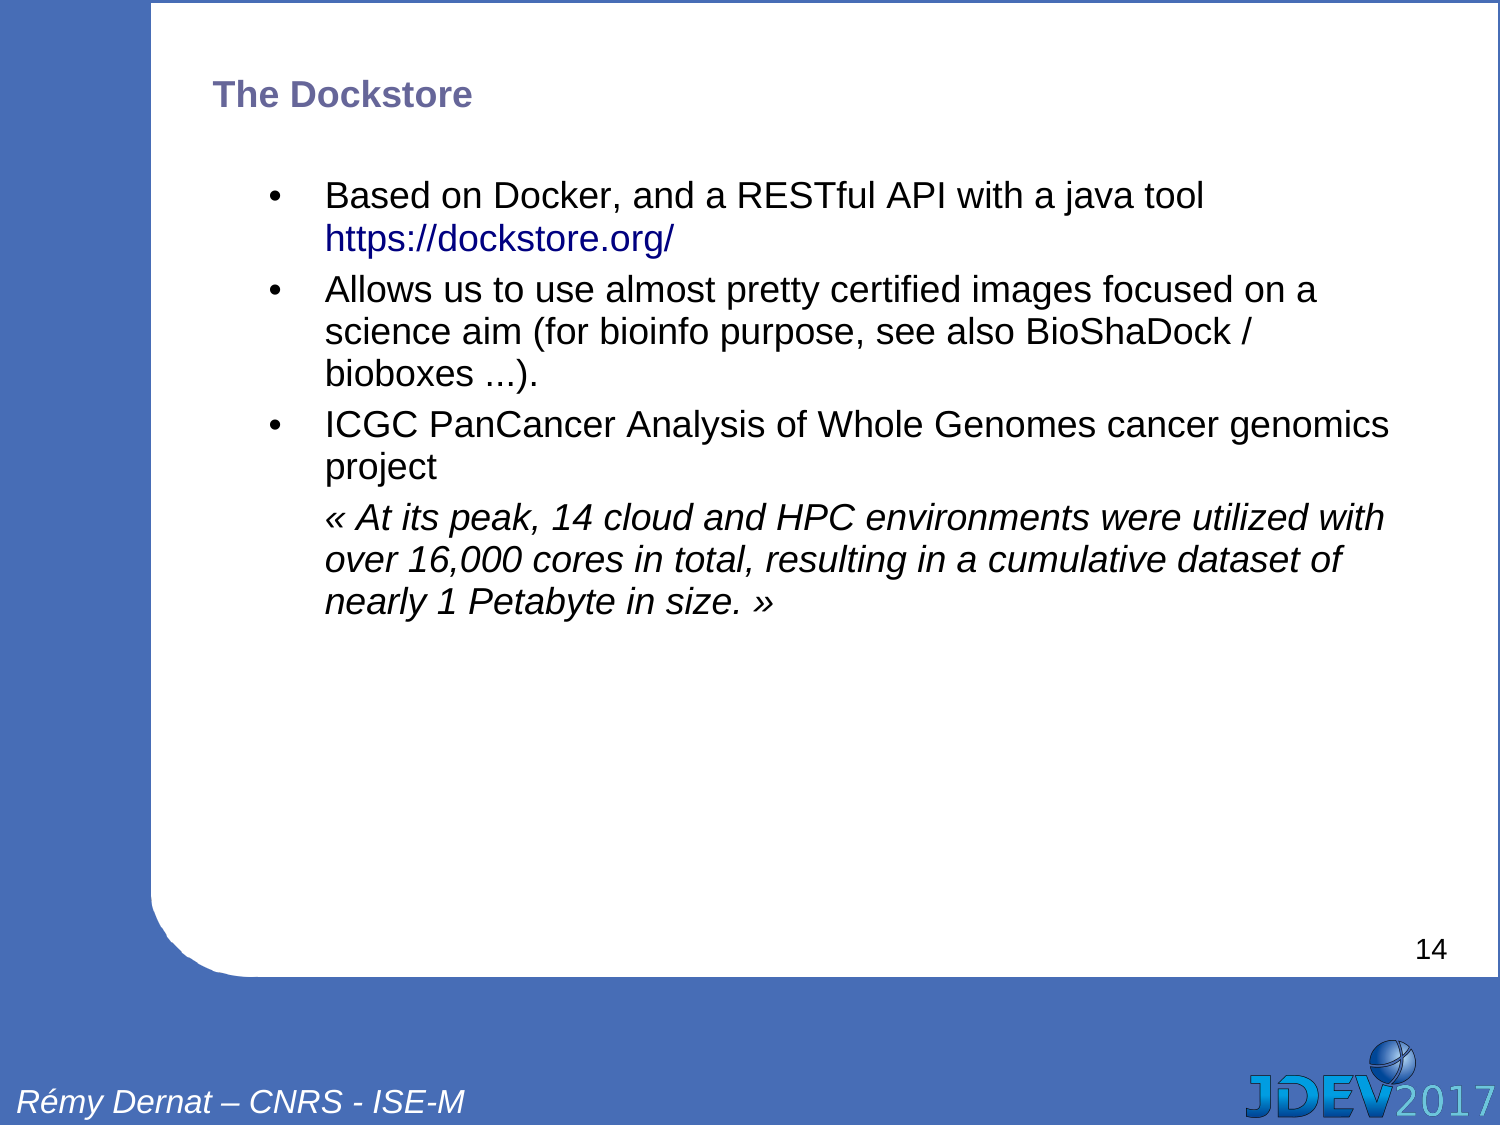

# The Dockstore
Based on Docker, and a RESTful API with a java tool https://dockstore.org/
Allows us to use almost pretty certified images focused on a science aim (for bioinfo purpose, see also BioShaDock / bioboxes ...).
ICGC PanCancer Analysis of Whole Genomes cancer genomics project
« At its peak, 14 cloud and HPC environments were utilized with over 16,000 cores in total, resulting in a cumulative dataset of nearly 1 Petabyte in size. »
14
Rémy Dernat – CNRS - ISE-M